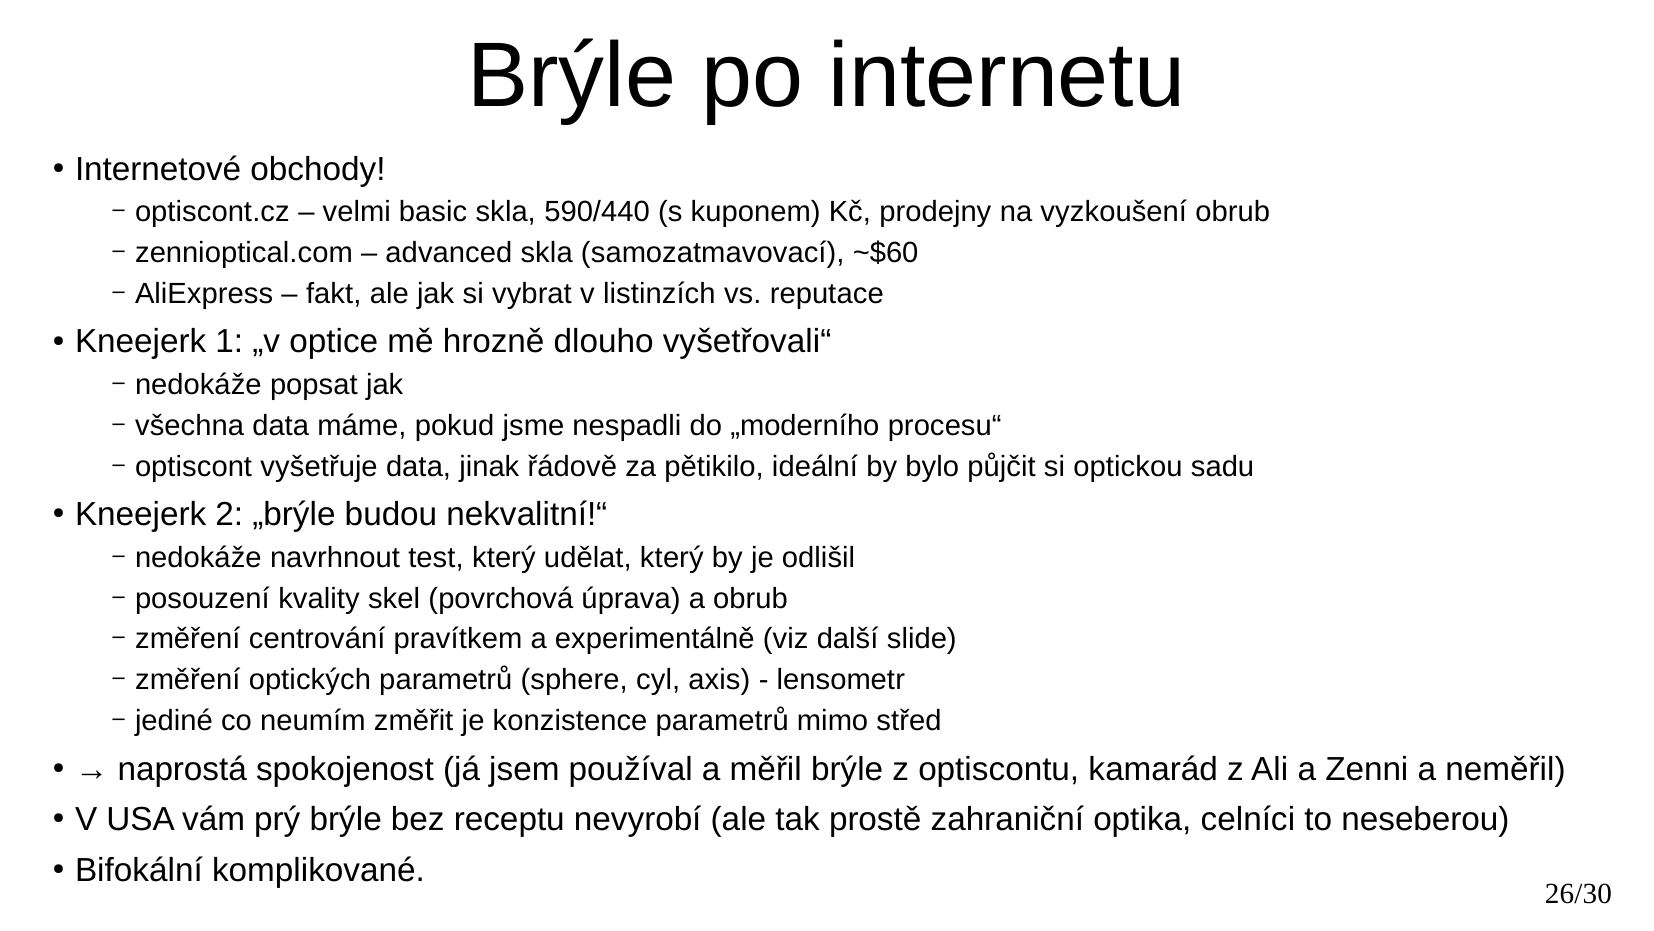

# Brýle po internetu
Internetové obchody!
optiscont.cz – velmi basic skla, 590/440 (s kuponem) Kč, prodejny na vyzkoušení obrub
zennioptical.com – advanced skla (samozatmavovací), ~$60
AliExpress – fakt, ale jak si vybrat v listinzích vs. reputace
Kneejerk 1: „v optice mě hrozně dlouho vyšetřovali“
nedokáže popsat jak
všechna data máme, pokud jsme nespadli do „moderního procesu“
optiscont vyšetřuje data, jinak řádově za pětikilo, ideální by bylo půjčit si optickou sadu
Kneejerk 2: „brýle budou nekvalitní!“
nedokáže navrhnout test, který udělat, který by je odlišil
posouzení kvality skel (povrchová úprava) a obrub
změření centrování pravítkem a experimentálně (viz další slide)
změření optických parametrů (sphere, cyl, axis) - lensometr
jediné co neumím změřit je konzistence parametrů mimo střed
→ naprostá spokojenost (já jsem používal a měřil brýle z optiscontu, kamarád z Ali a Zenni a neměřil)
V USA vám prý brýle bez receptu nevyrobí (ale tak prostě zahraniční optika, celníci to neseberou)
Bifokální komplikované.
26